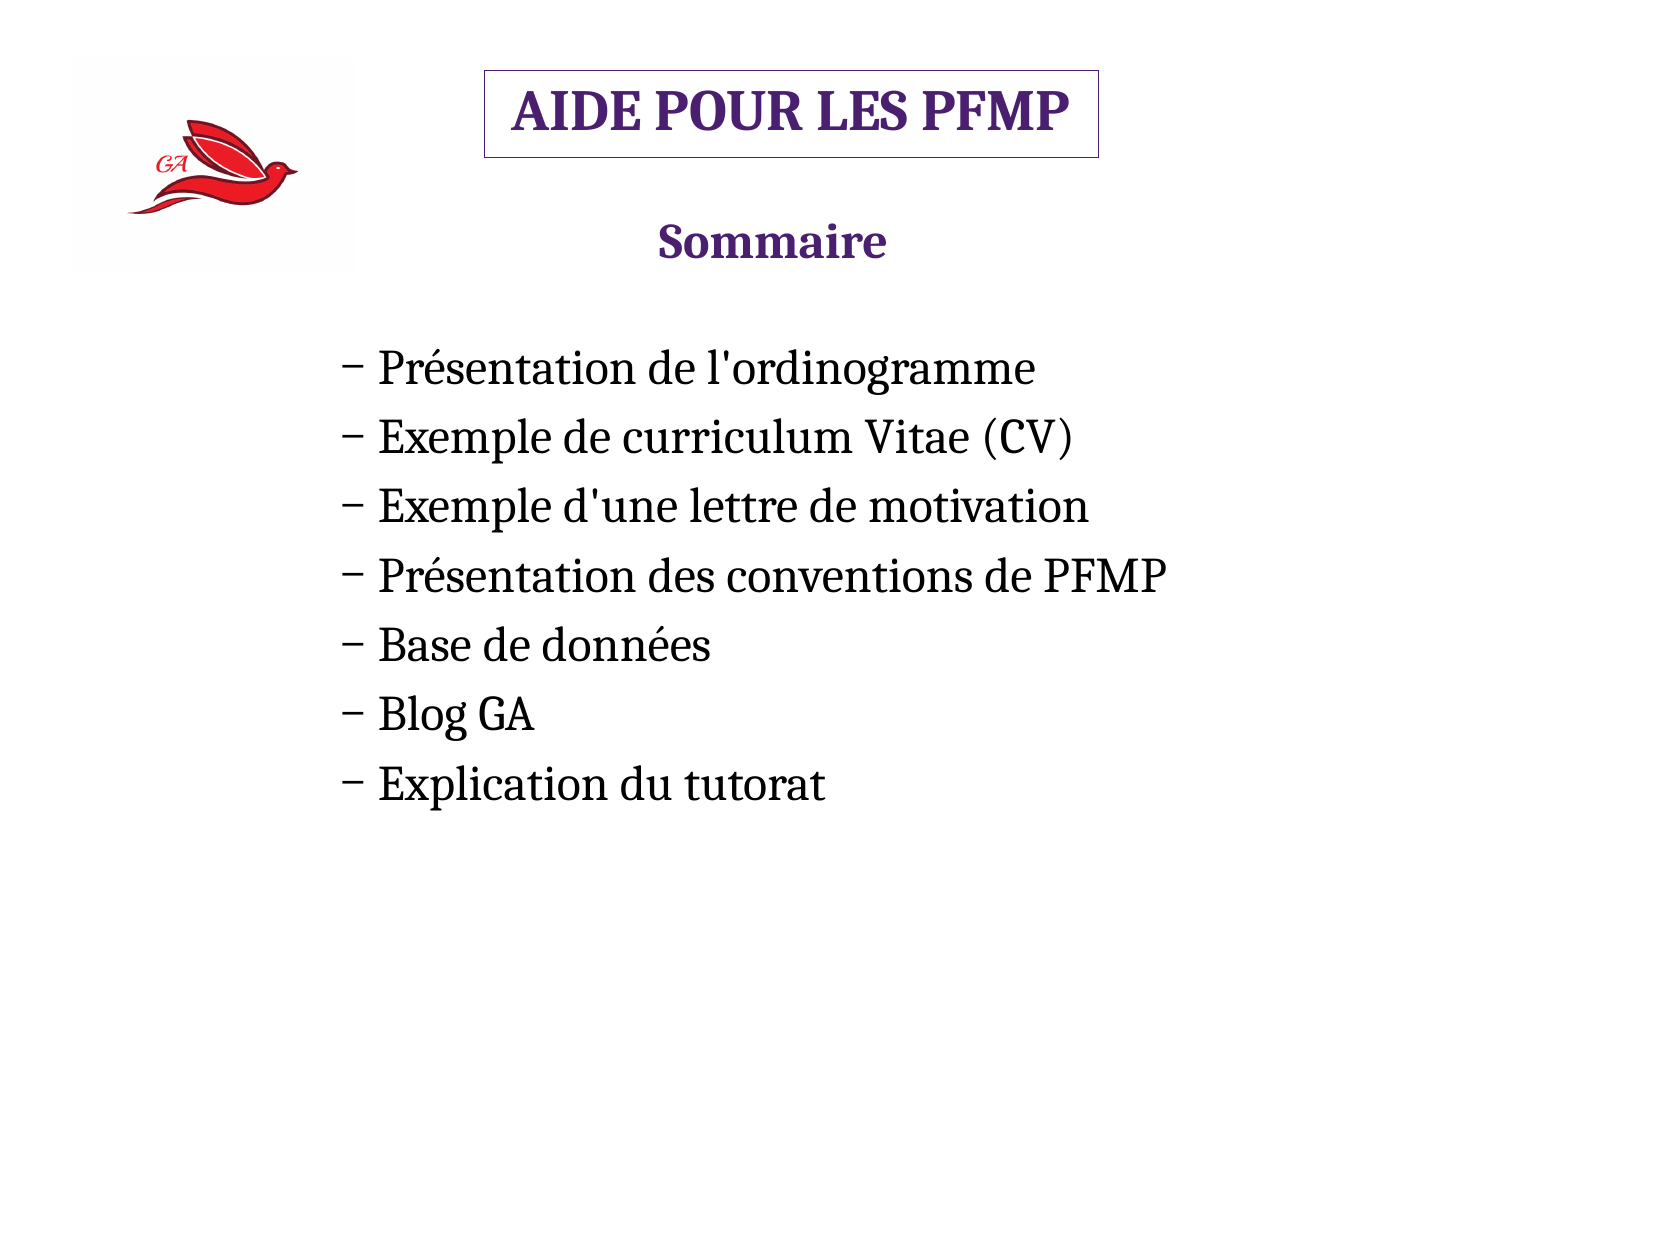

AIDE POUR LES PFMP
Sommaire
# Présentation de l'ordinogramme
Exemple de curriculum Vitae (CV)
Exemple d'une lettre de motivation
Présentation des conventions de PFMP
Base de données
Blog GA
Explication du tutorat